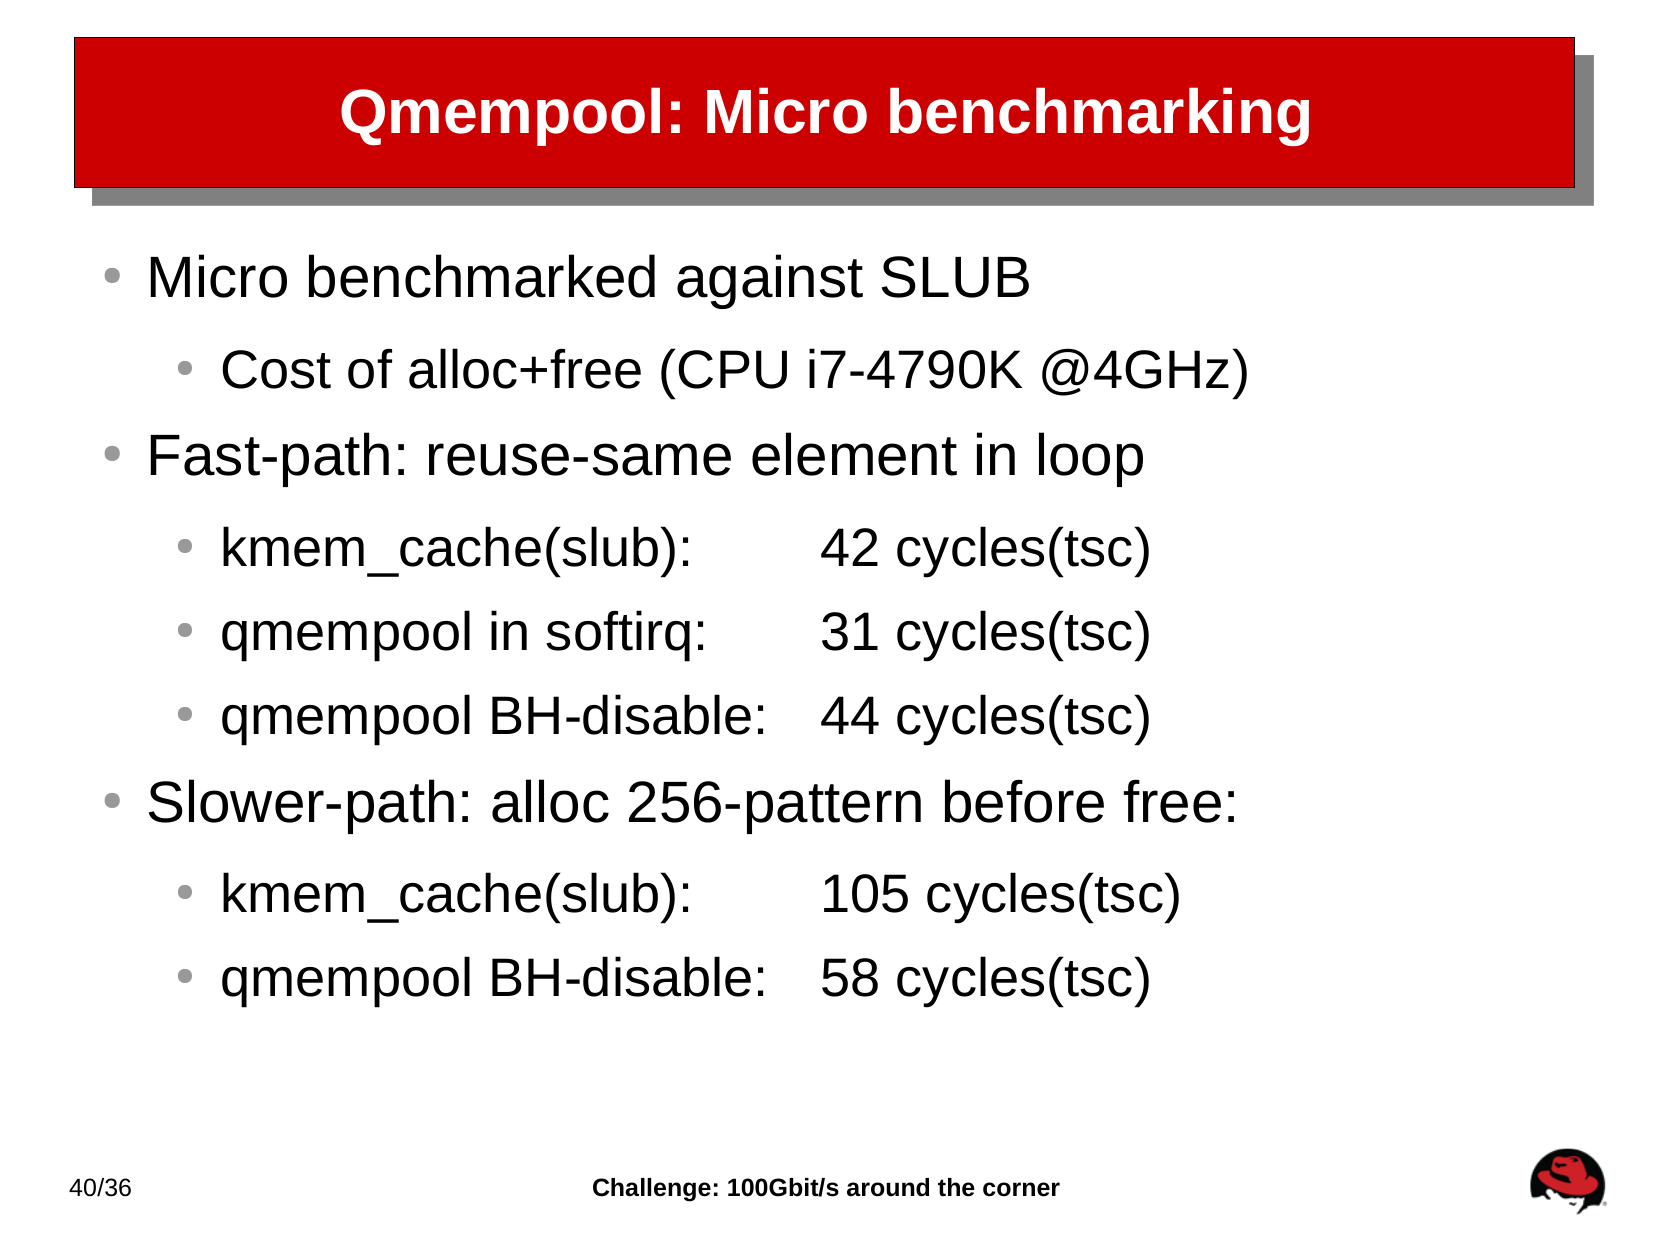

# Qmempool: Micro benchmarking
Micro benchmarked against SLUB
Cost of alloc+free (CPU i7-4790K @4GHz)
Fast-path: reuse-same element in loop
kmem_cache(slub):		42 cycles(tsc)
qmempool in softirq:		31 cycles(tsc)
qmempool BH-disable:	44 cycles(tsc)
Slower-path: alloc 256-pattern before free:
kmem_cache(slub):		105 cycles(tsc)
qmempool BH-disable:	58 cycles(tsc)